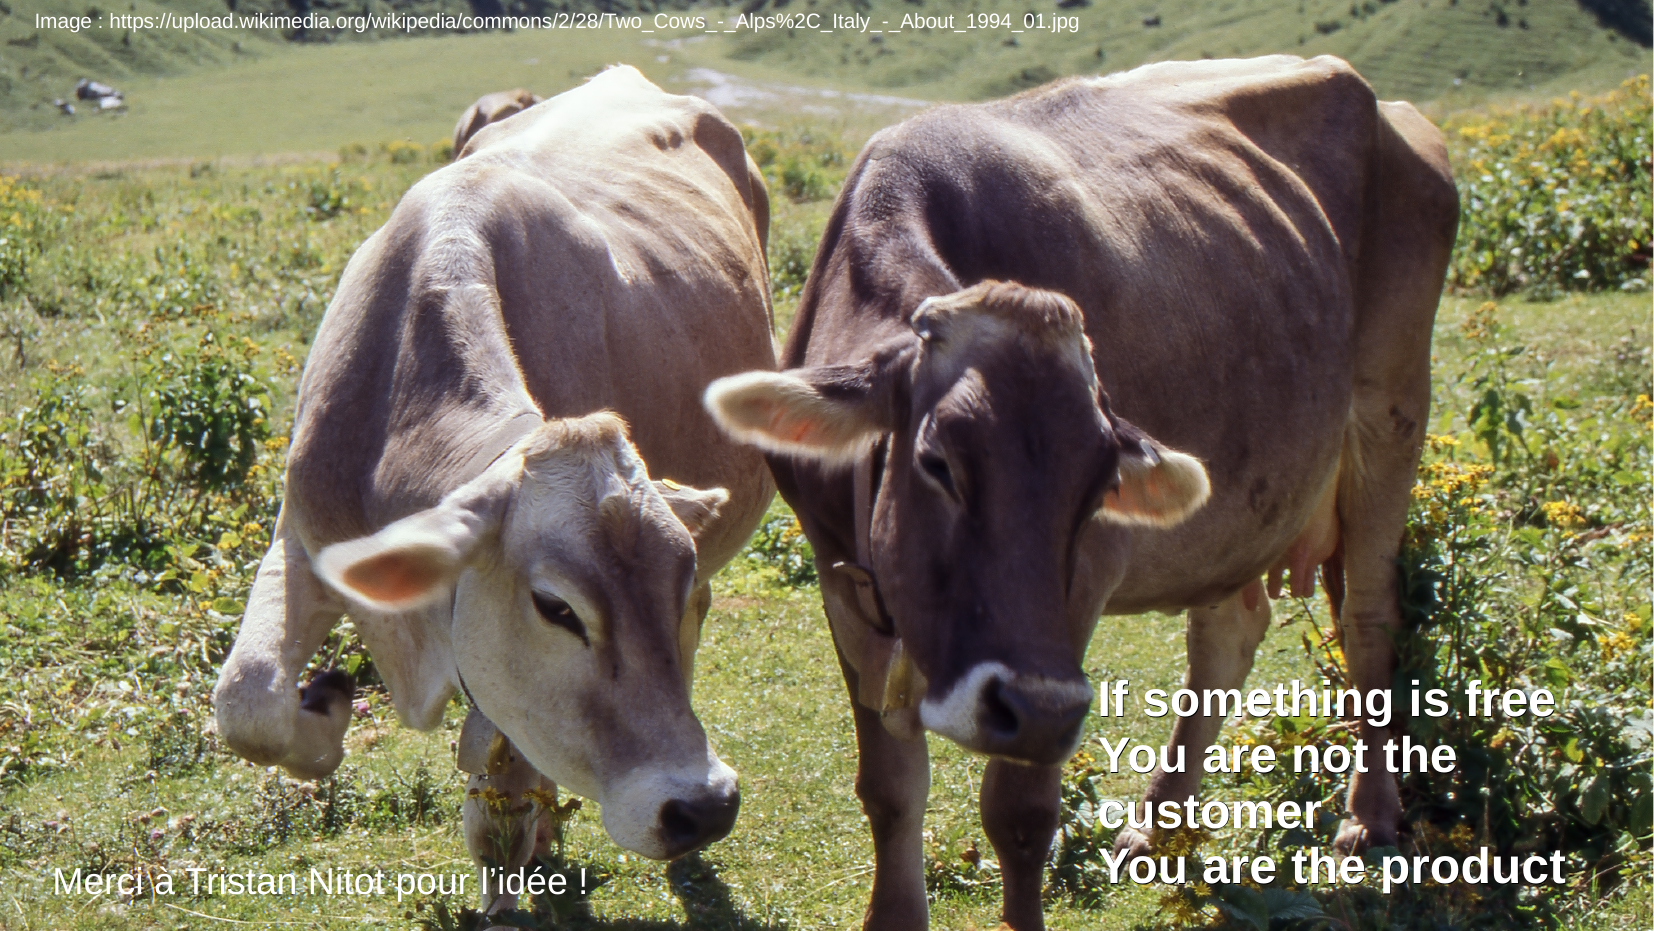

Image : https://upload.wikimedia.org/wikipedia/commons/2/28/Two_Cows_-_Alps%2C_Italy_-_About_1994_01.jpg
If something is free
You are not the customer
You are the product
Merci à Tristan Nitot pour l’idée !